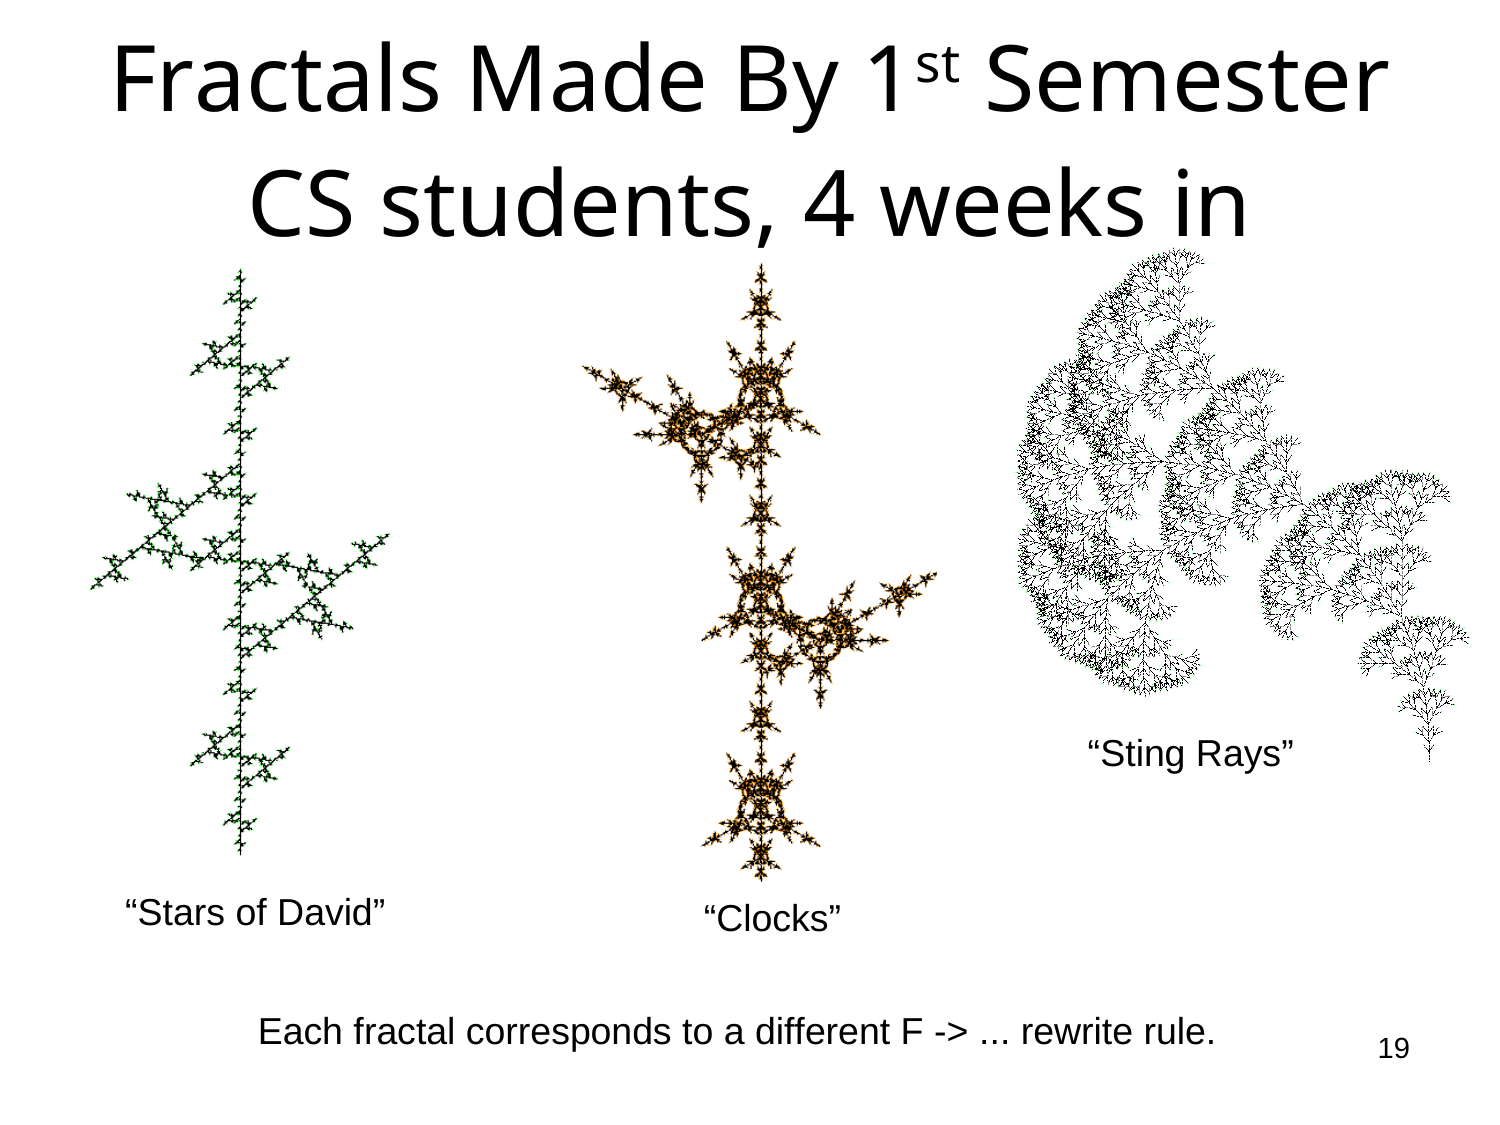

# Fractals Made By 1st Semester CS students, 4 weeks in
“Sting Rays”
“Stars of David”
“Clocks”
Each fractal corresponds to a different F -> ... rewrite rule.
19